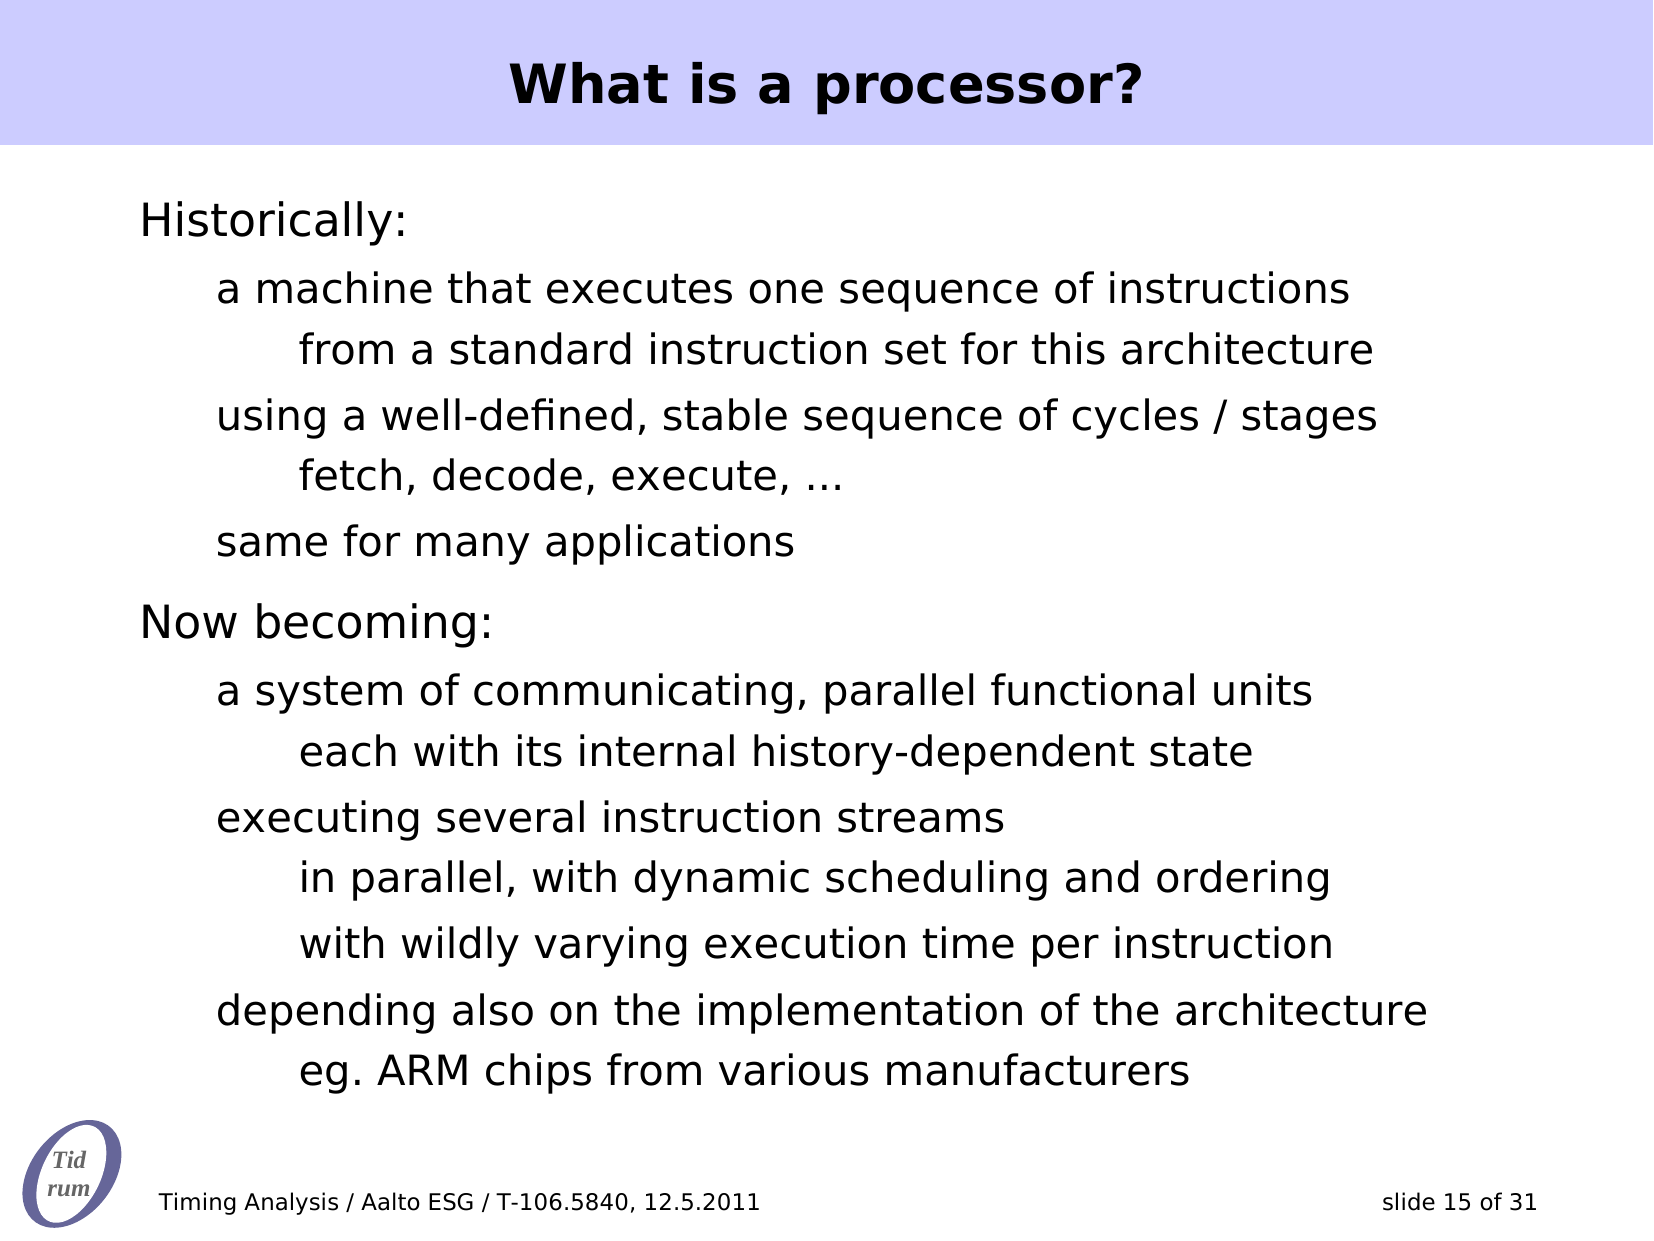

# What is a processor?
Historically:
a machine that executes one sequence of instructions
from a standard instruction set for this architecture
using a well-defined, stable sequence of cycles / stages
fetch, decode, execute, ...
same for many applications
Now becoming:
a system of communicating, parallel functional units
each with its internal history-dependent state
executing several instruction streams
in parallel, with dynamic scheduling and ordering
with wildly varying execution time per instruction
depending also on the implementation of the architecture
eg. ARM chips from various manufacturers